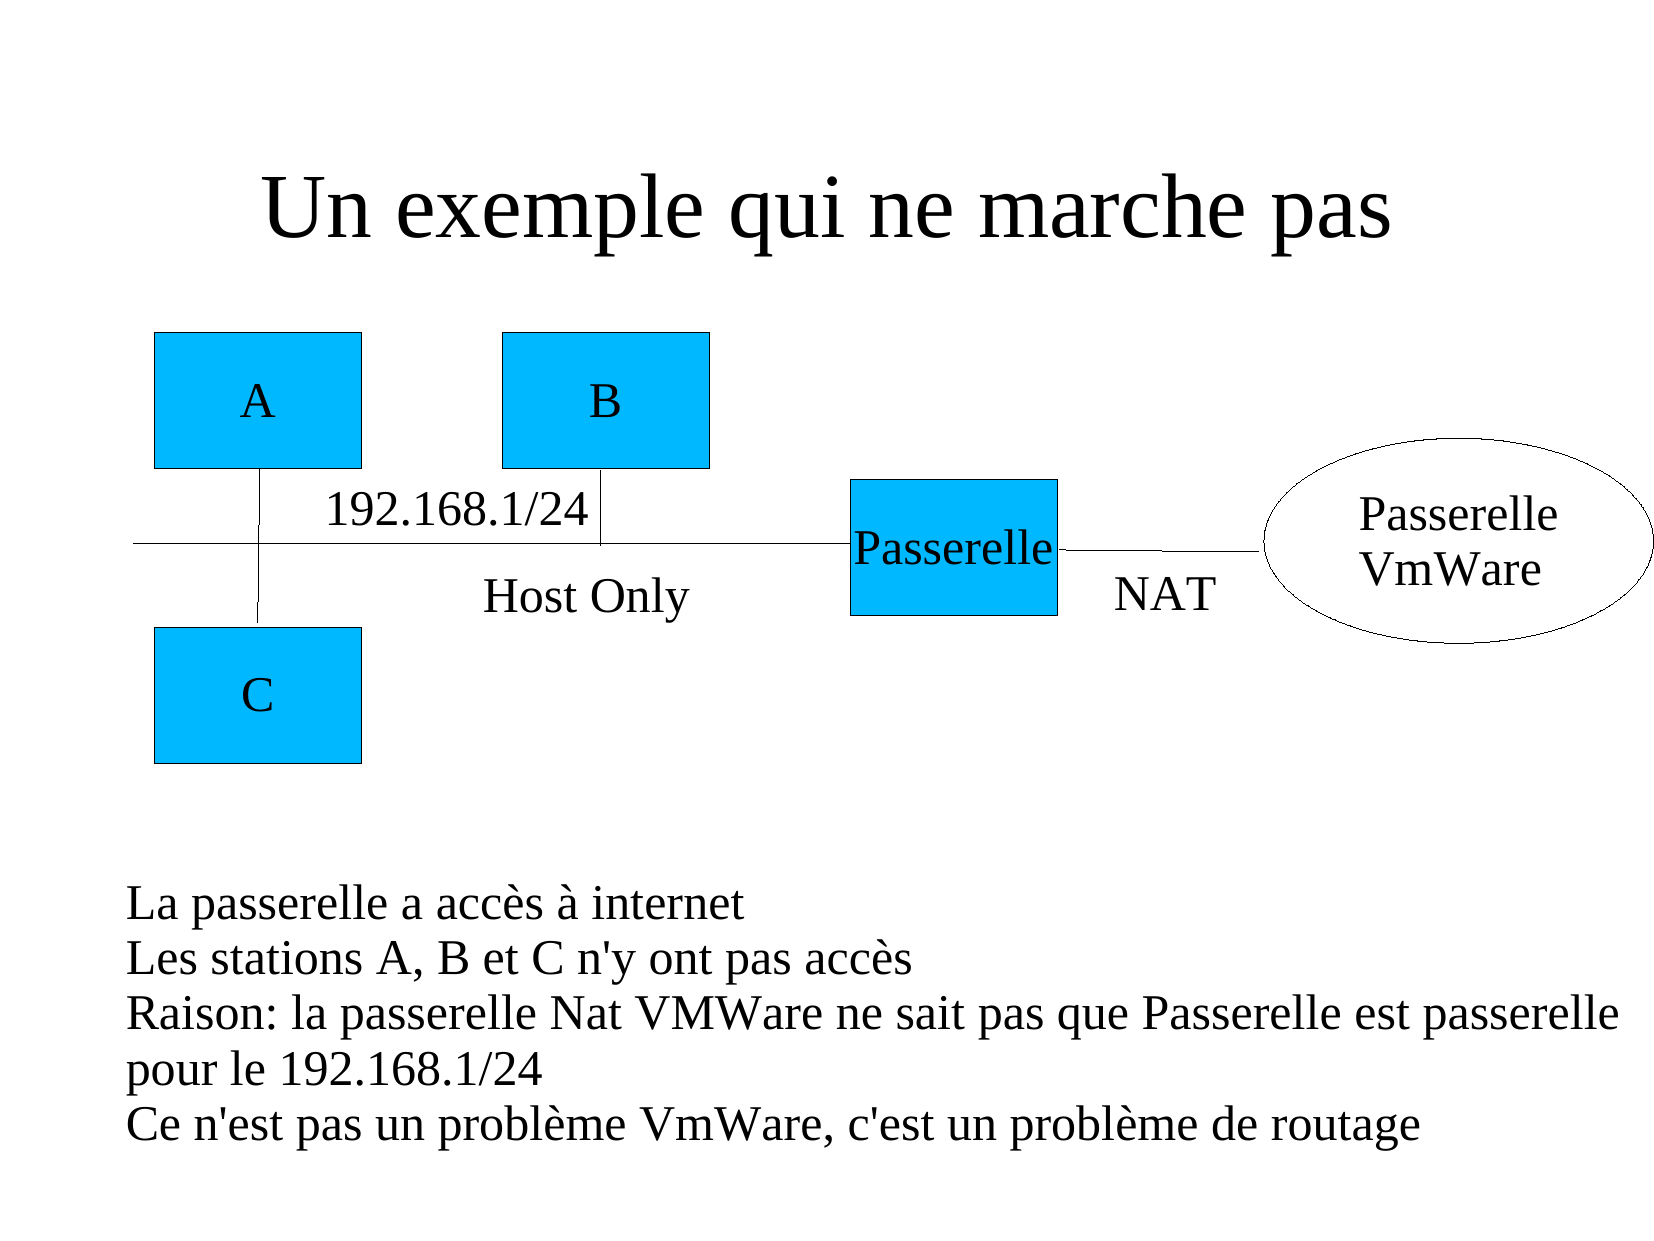

# Un exemple qui ne marche pas
A
B
Passerelle
VmWare
Passerelle
192.168.1/24
NAT
Host Only
C
La passerelle a accès à internet
Les stations A, B et C n'y ont pas accès
Raison: la passerelle Nat VMWare ne sait pas que Passerelle est passerelle
pour le 192.168.1/24
Ce n'est pas un problème VmWare, c'est un problème de routage